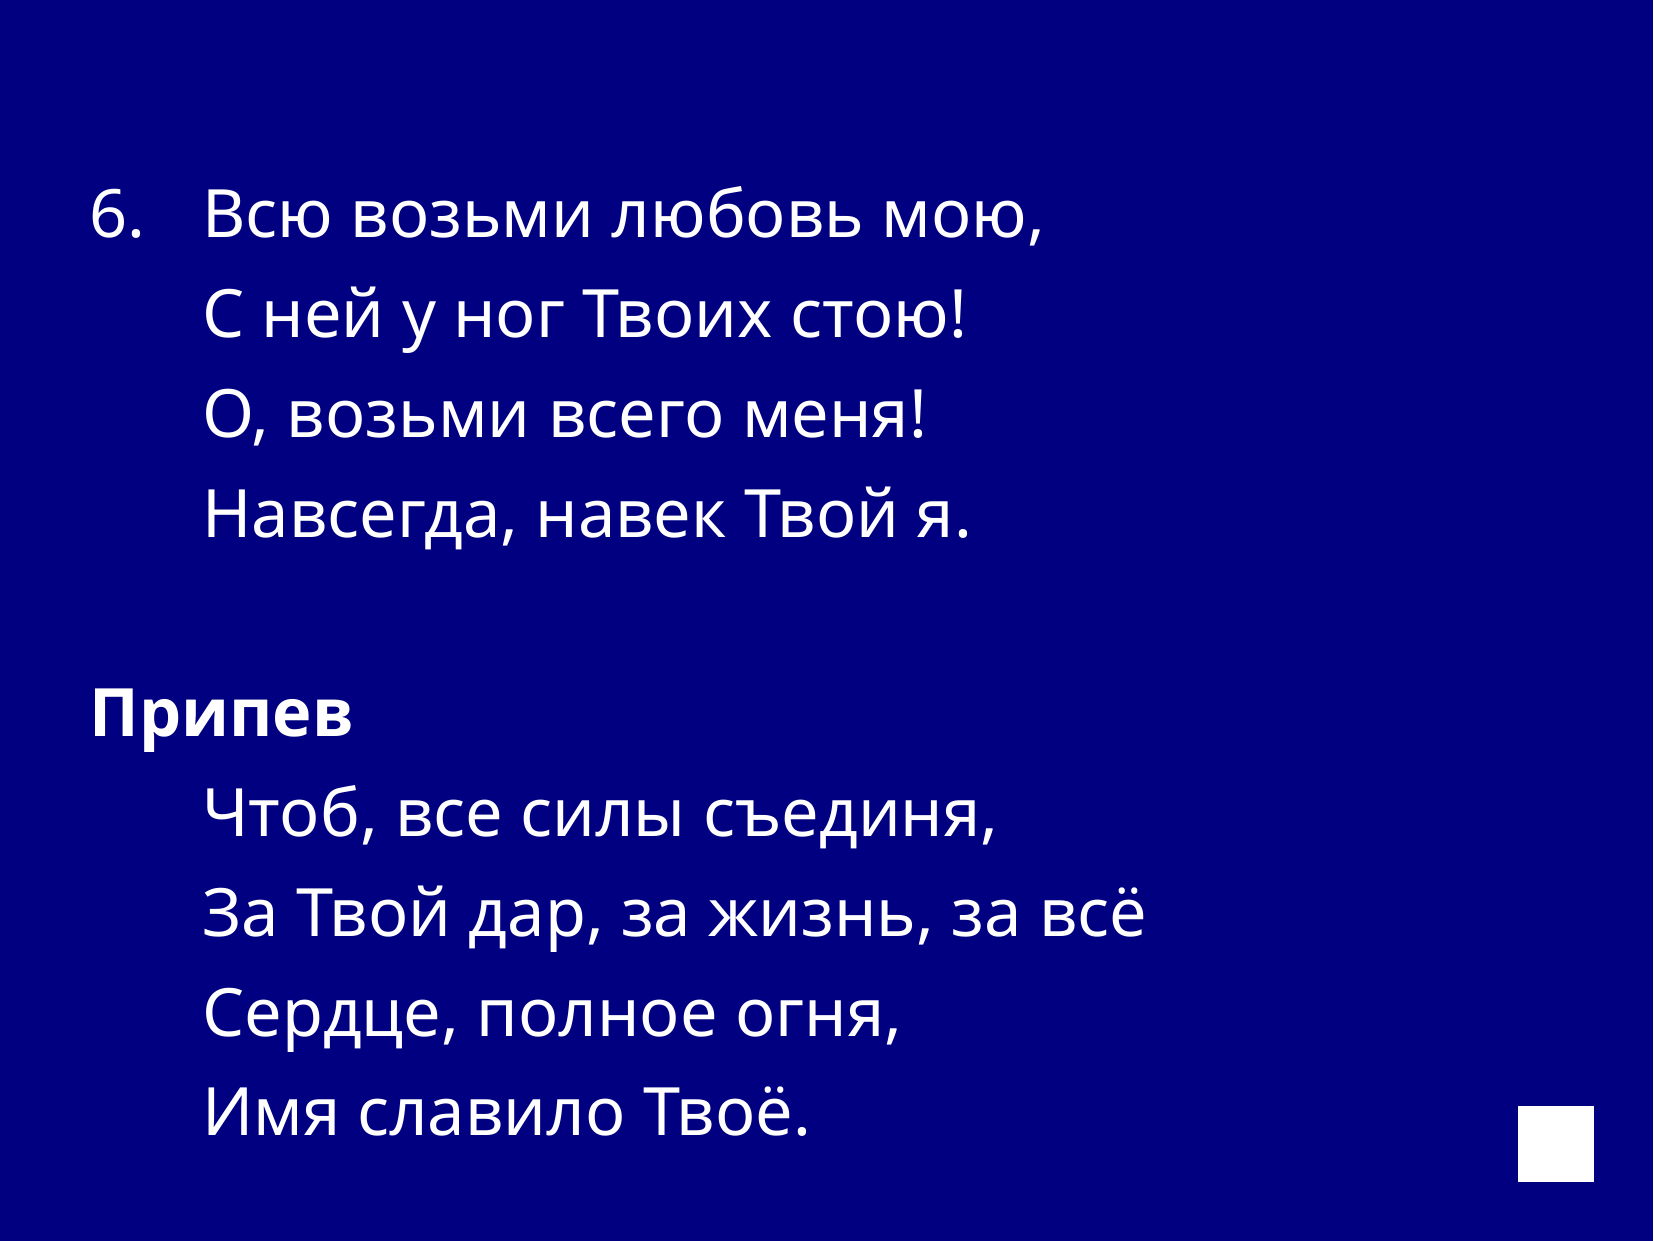

6.	Всю возьми любовь мою,
	С ней у ног Твоих стою!
	О, возьми всего меня!
	Навсегда, навек Твой я.
Припев
	Чтоб, все силы съединя,
	За Твой дар, за жизнь, за всё
	Сердце, полное огня,
	Имя славило Твоё.